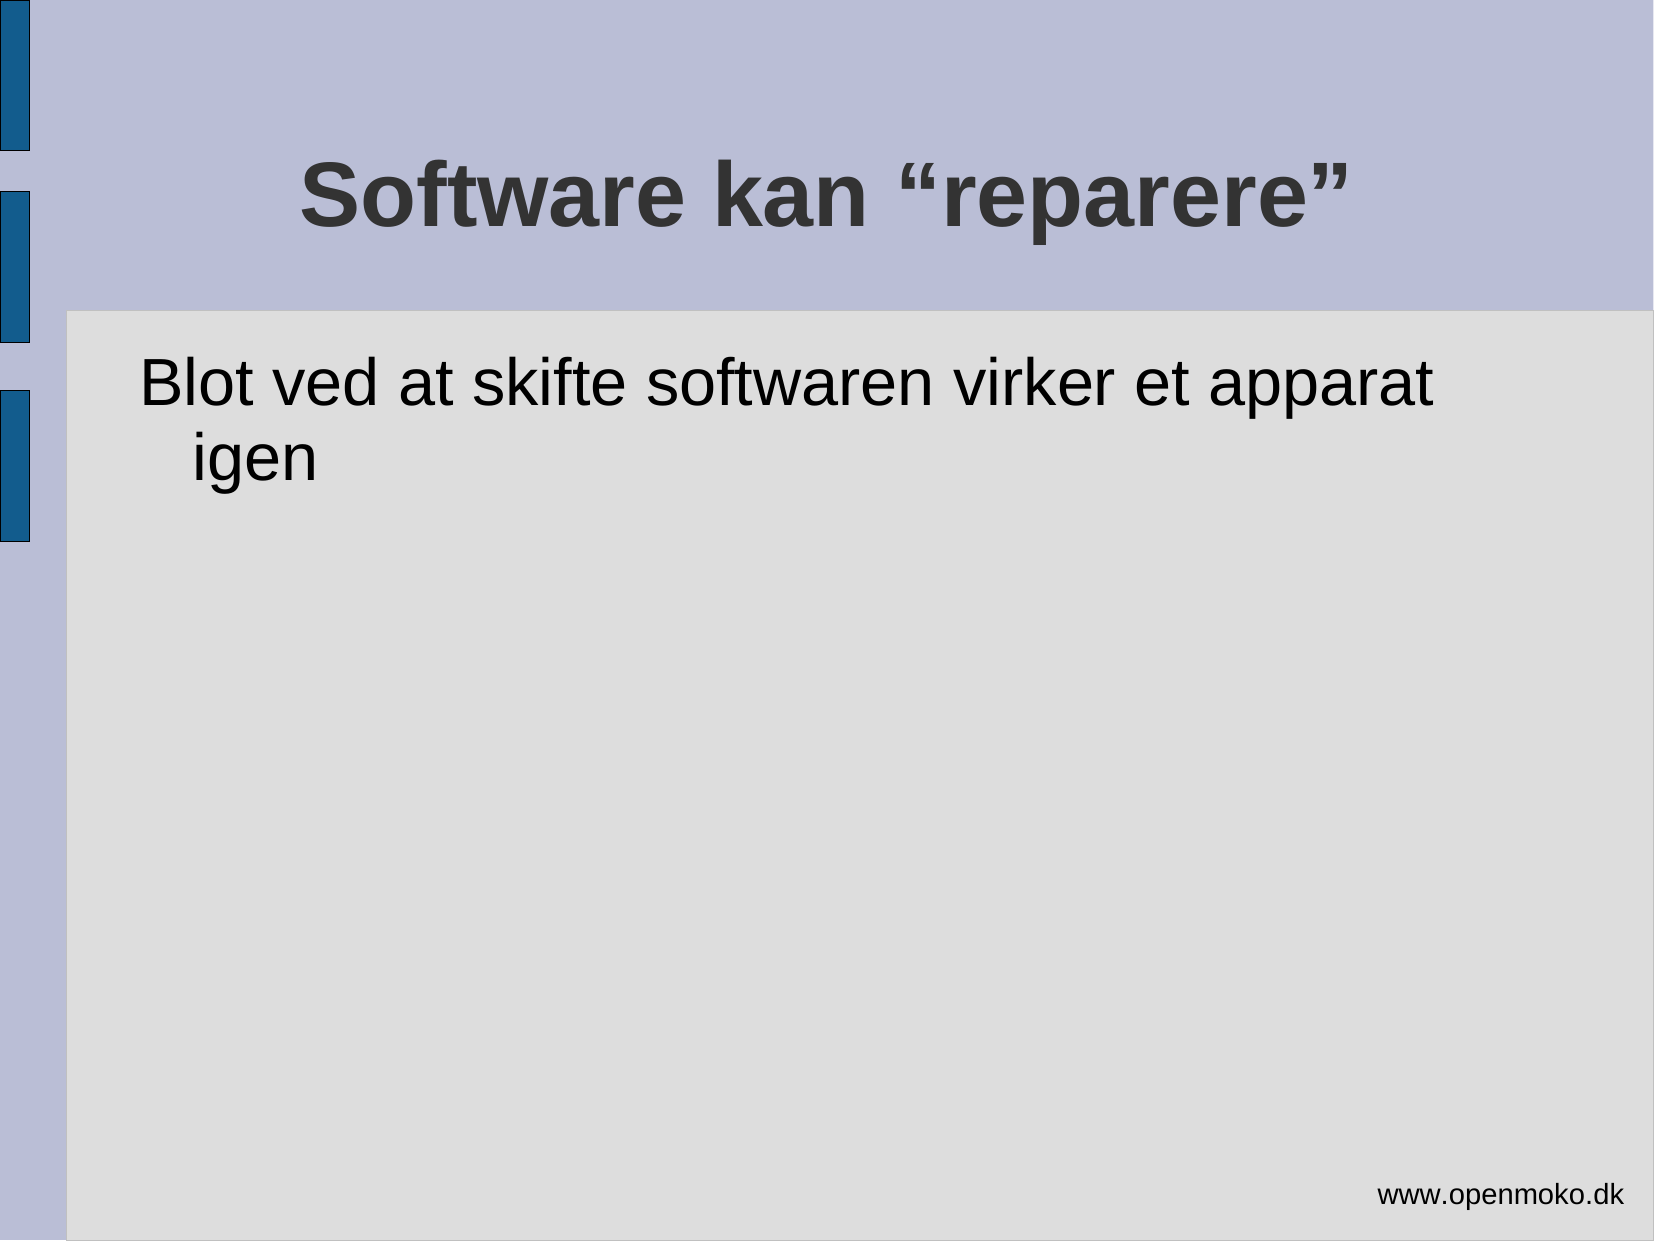

# Software kan “reparere”
Blot ved at skifte softwaren virker et apparat igen